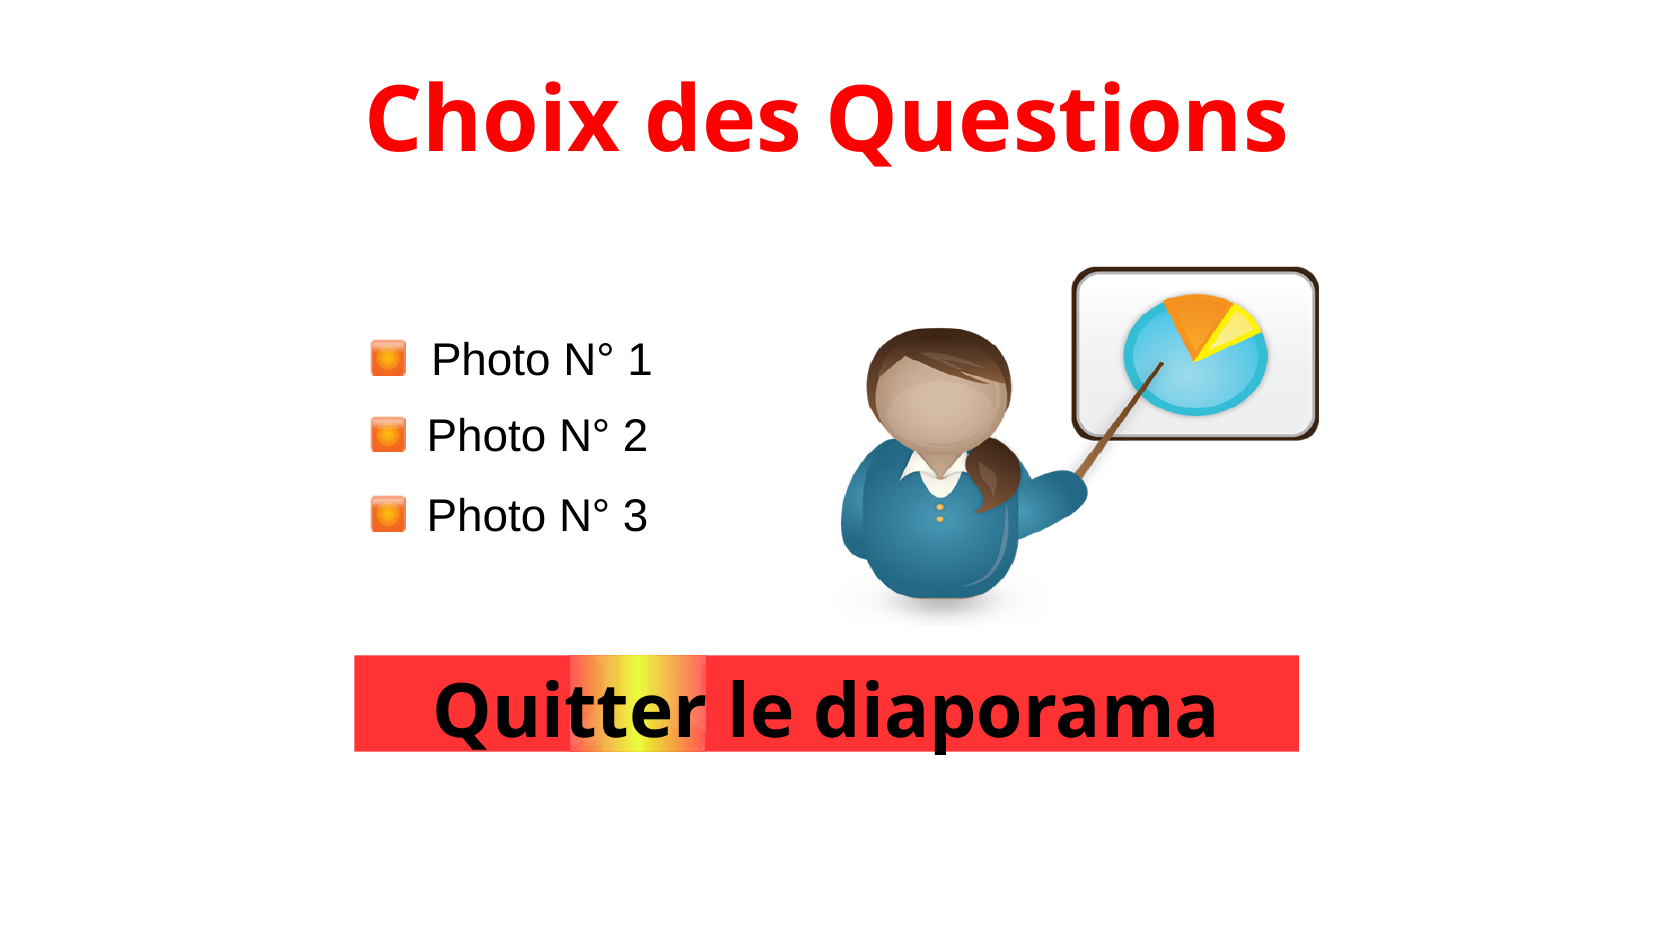

Choix des Questions
 Photo N° 1
 Photo N° 2
 Photo N° 3
Quitter le diaporama